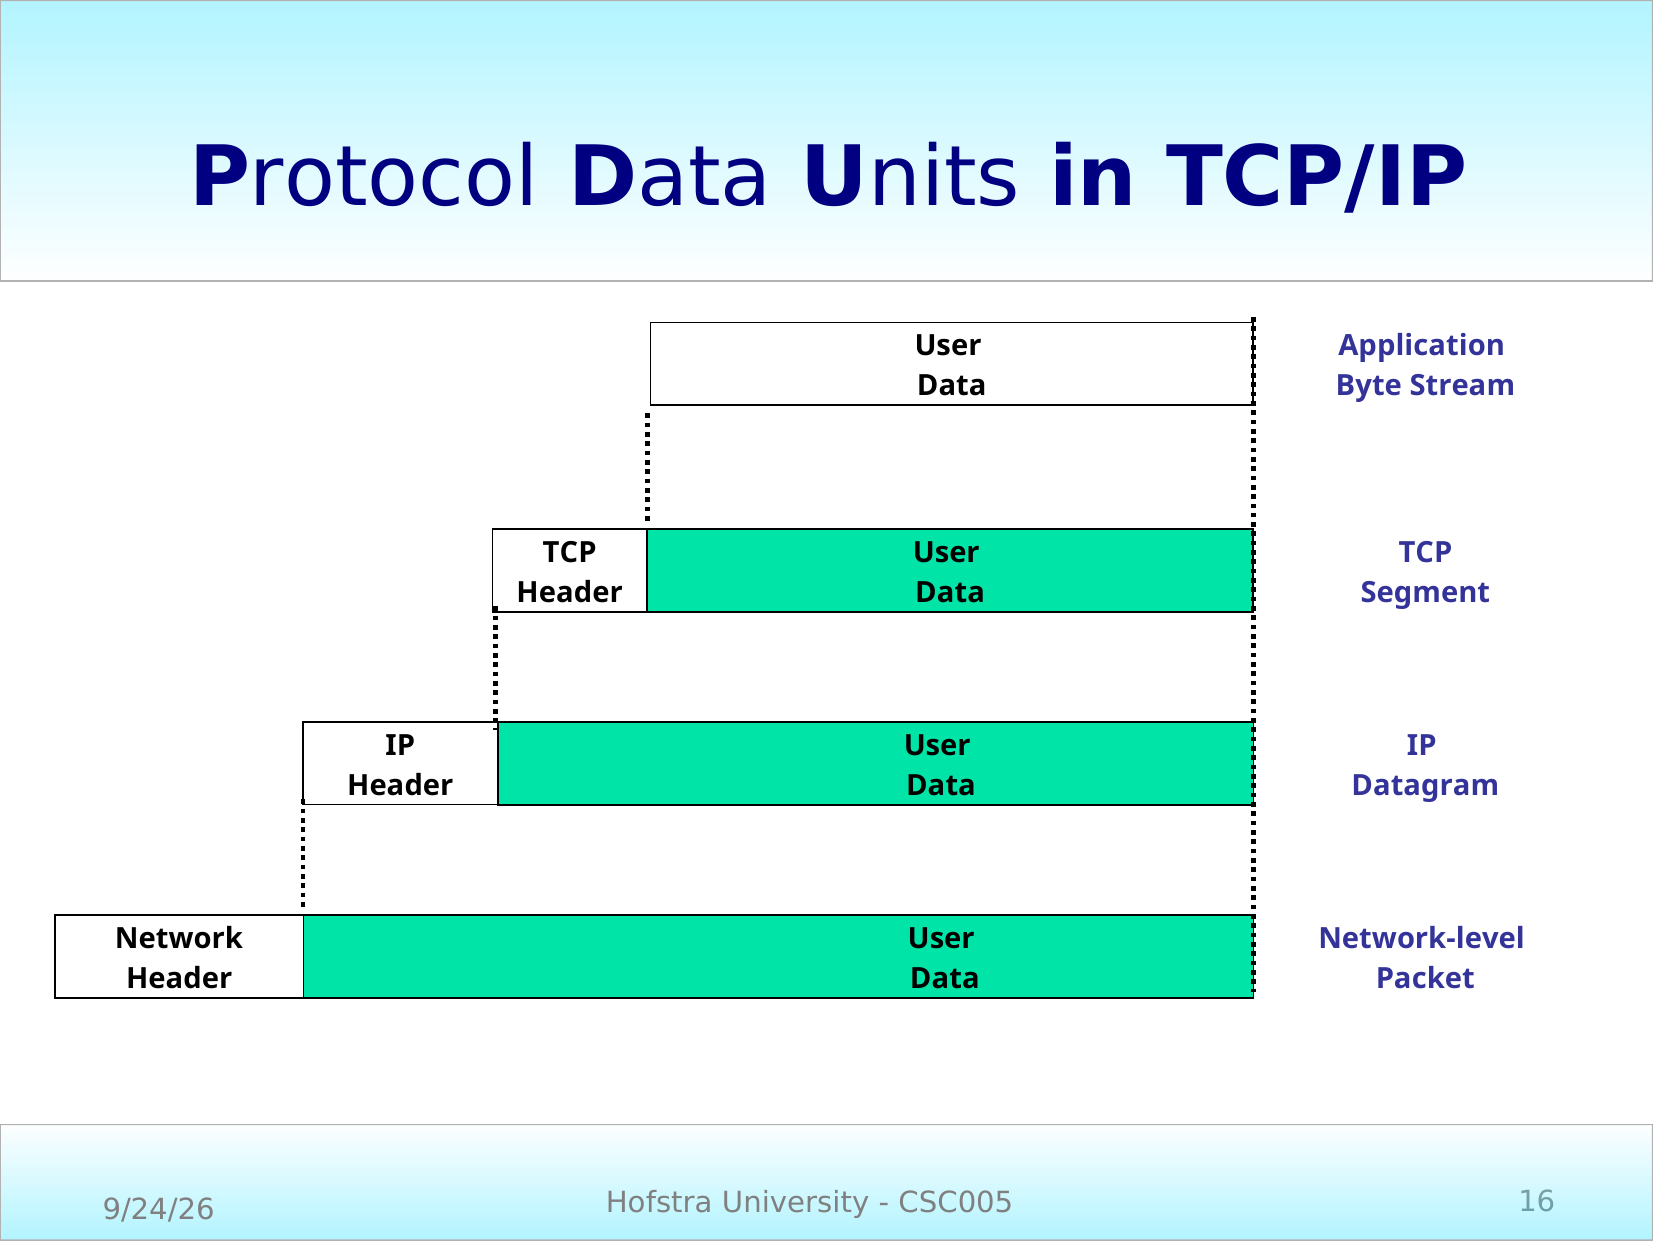

# Protocol Data Units in TCP/IP
User
Data
TCP
Header
User
Data
IP
Header
User
Data
Network
Header
User
Data
Application
Byte Stream
TCP
Segment
IP
Datagram
Network-level
Packet
16
Hofstra University - CSC005